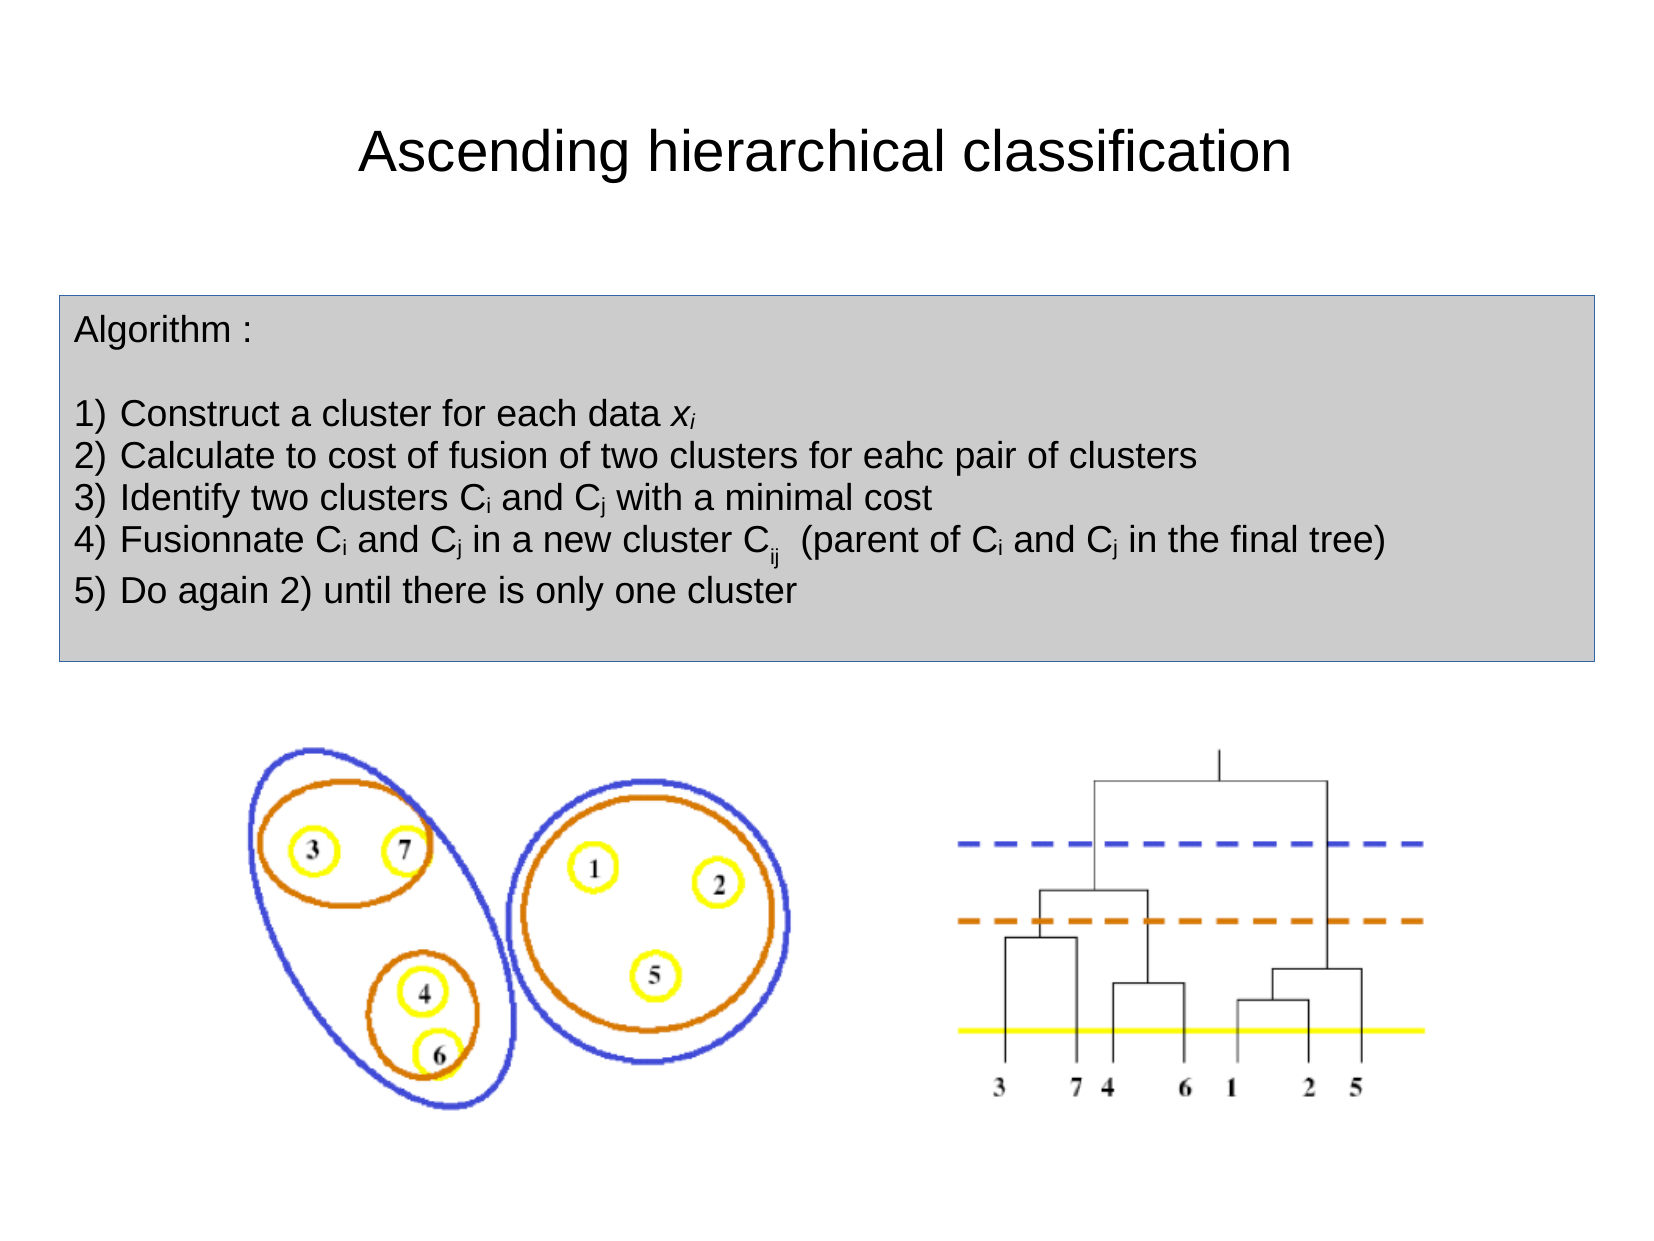

# Ascending hierarchical classification
Algorithm :
 Construct a cluster for each data xi
 Calculate to cost of fusion of two clusters for eahc pair of clusters
 Identify two clusters Ci and Cj with a minimal cost
 Fusionnate Ci and Cj in a new cluster Cij (parent of Ci and Cj in the final tree)
 Do again 2) until there is only one cluster